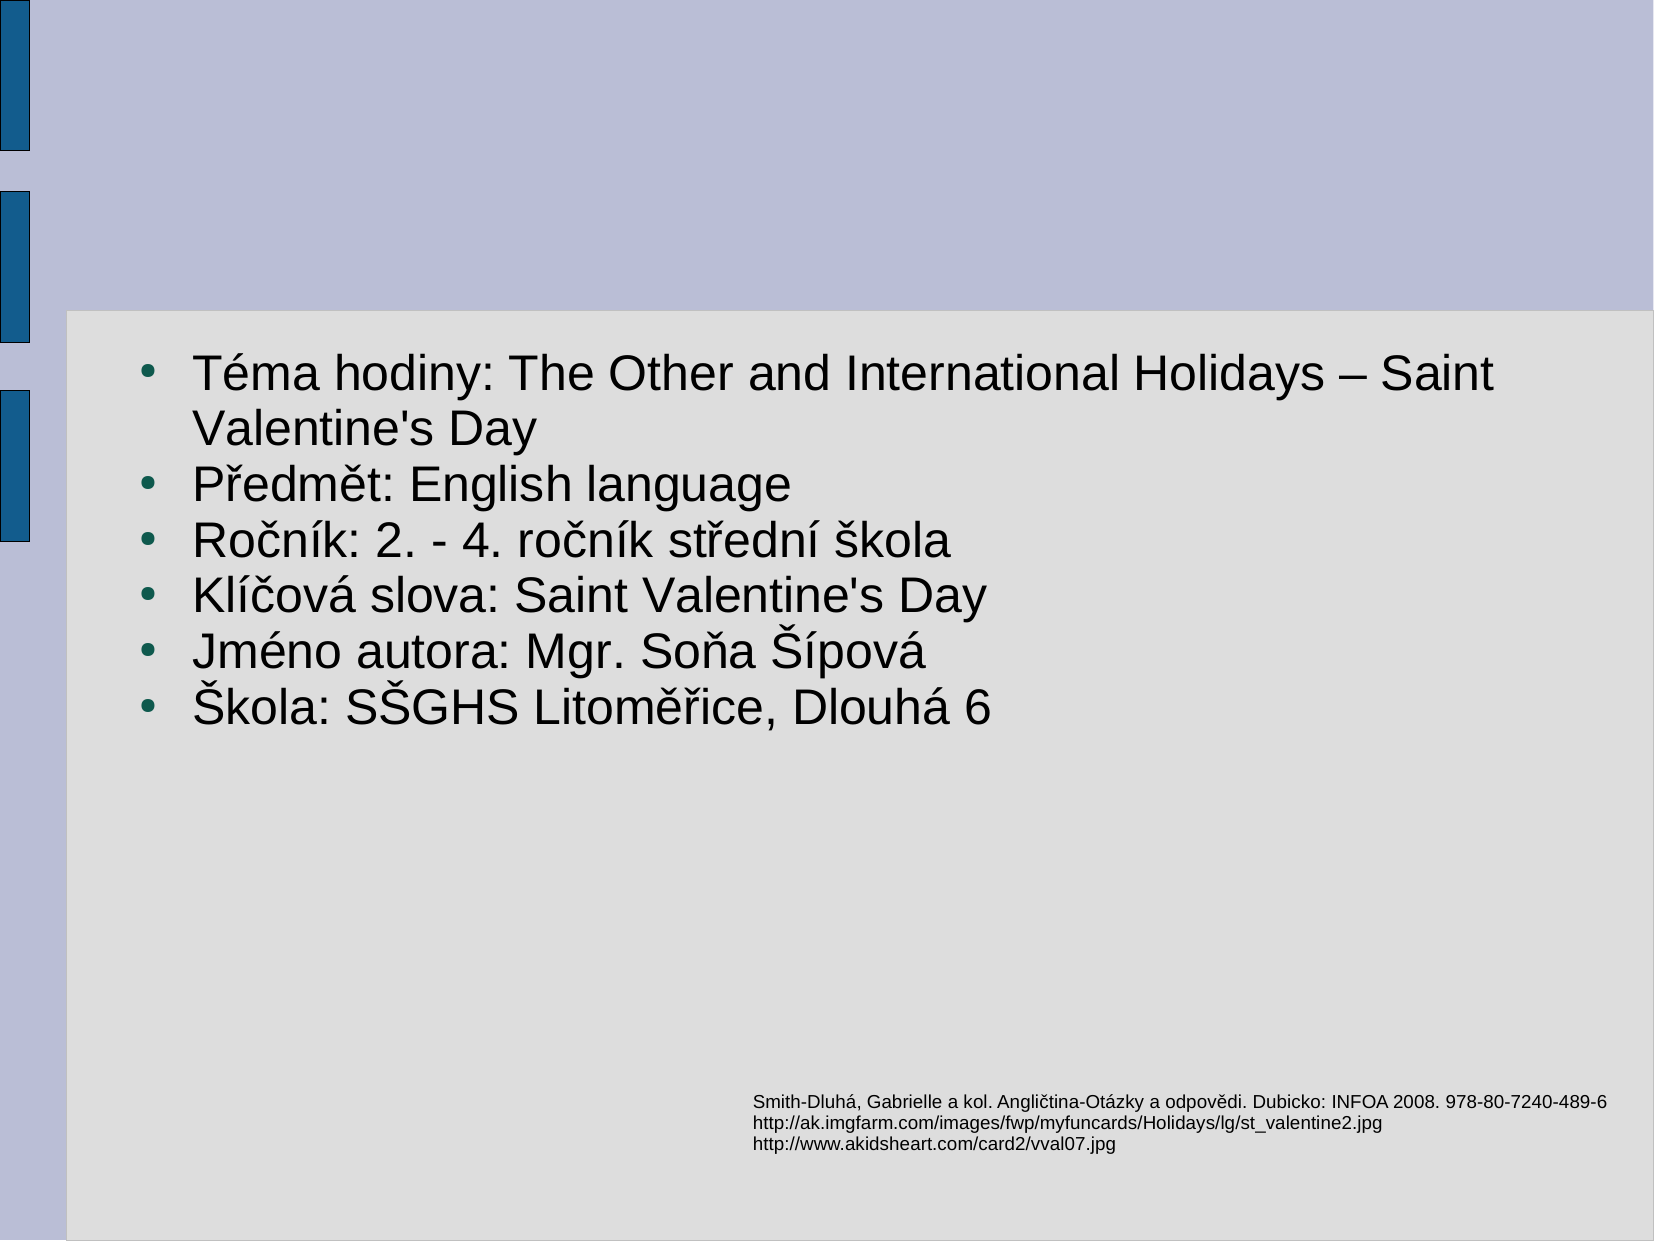

# Téma hodiny: The Other and International Holidays – Saint Valentine's Day
Předmět: English language
Ročník: 2. - 4. ročník střední škola
Klíčová slova: Saint Valentine's Day
Jméno autora: Mgr. Soňa Šípová
Škola: SŠGHS Litoměřice, Dlouhá 6
Smith-Dluhá, Gabrielle a kol. Angličtina-Otázky a odpovědi. Dubicko: INFOA 2008. 978-80-7240-489-6
http://ak.imgfarm.com/images/fwp/myfuncards/Holidays/lg/st_valentine2.jpg
http://www.akidsheart.com/card2/vval07.jpg